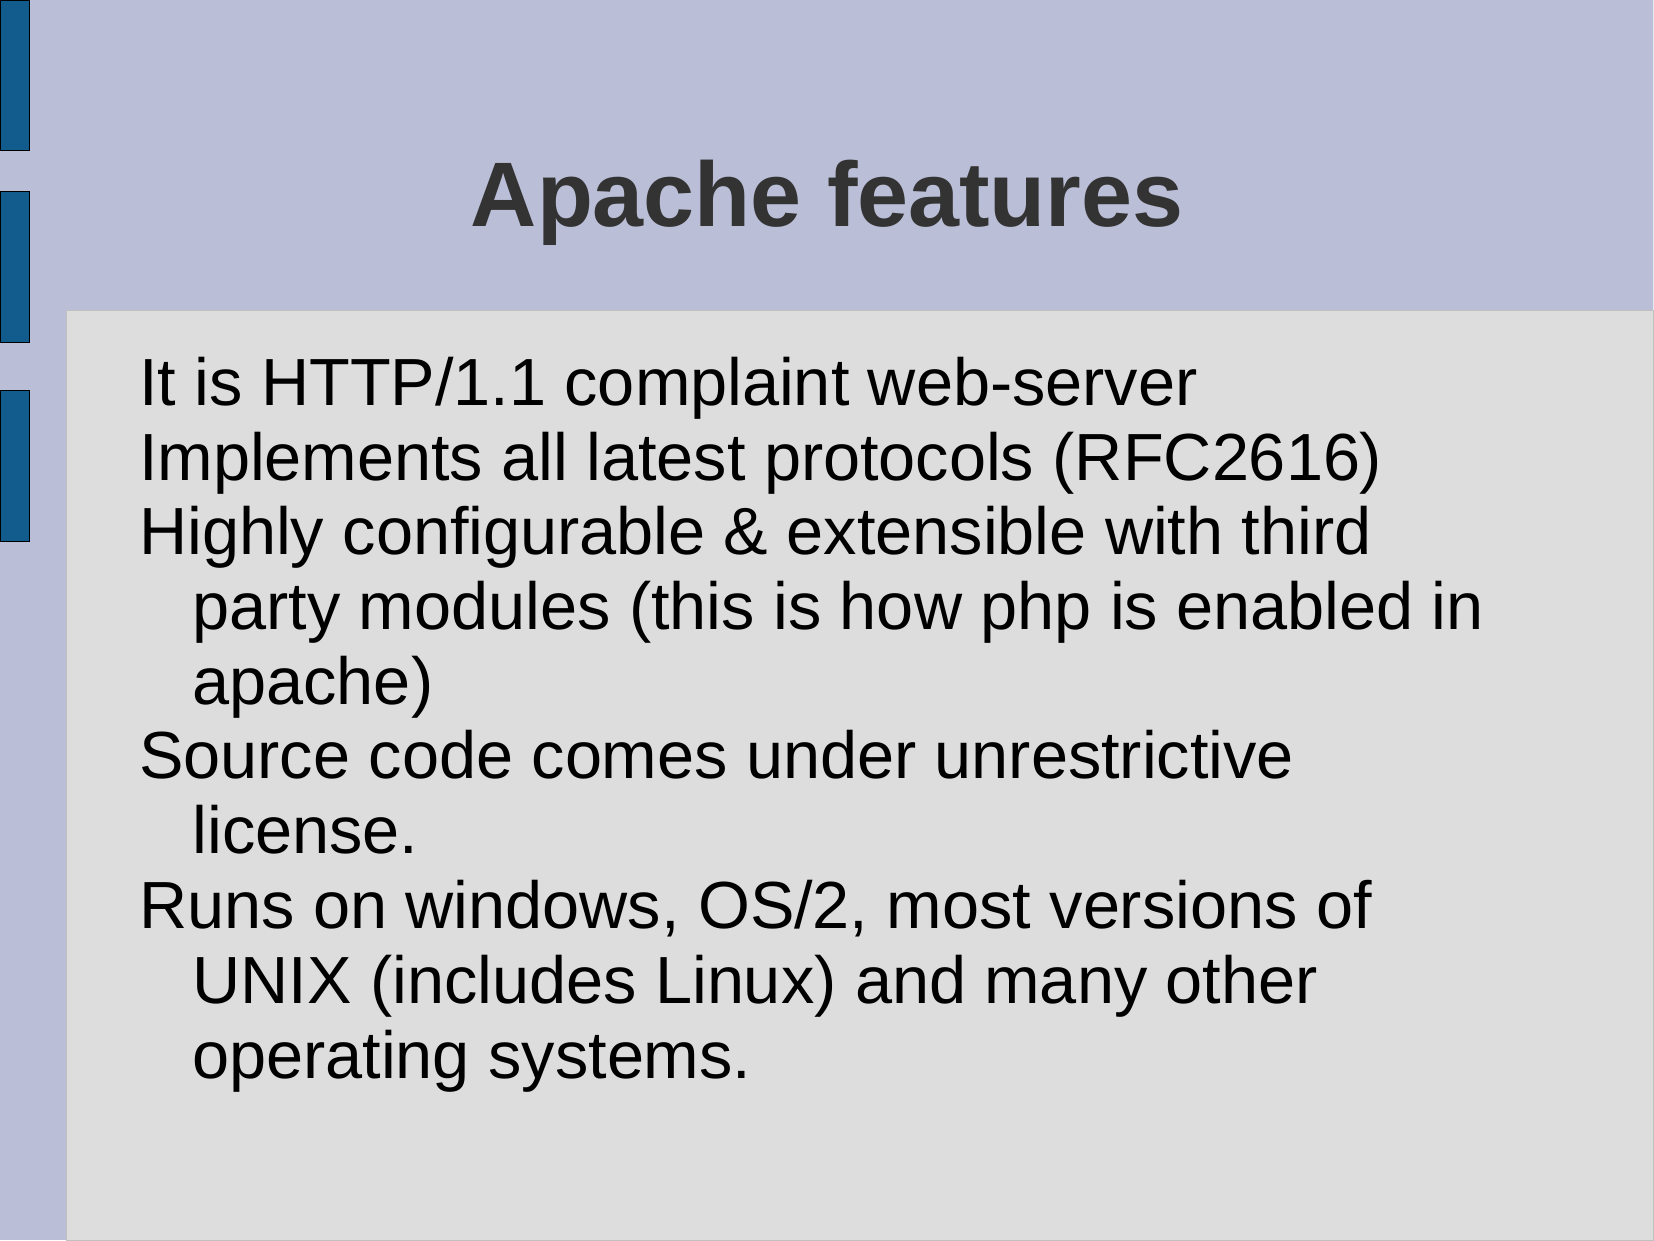

# Apache features
It is HTTP/1.1 complaint web-server
Implements all latest protocols (RFC2616)
Highly configurable & extensible with third party modules (this is how php is enabled in apache)
Source code comes under unrestrictive license.
Runs on windows, OS/2, most versions of UNIX (includes Linux) and many other operating systems.